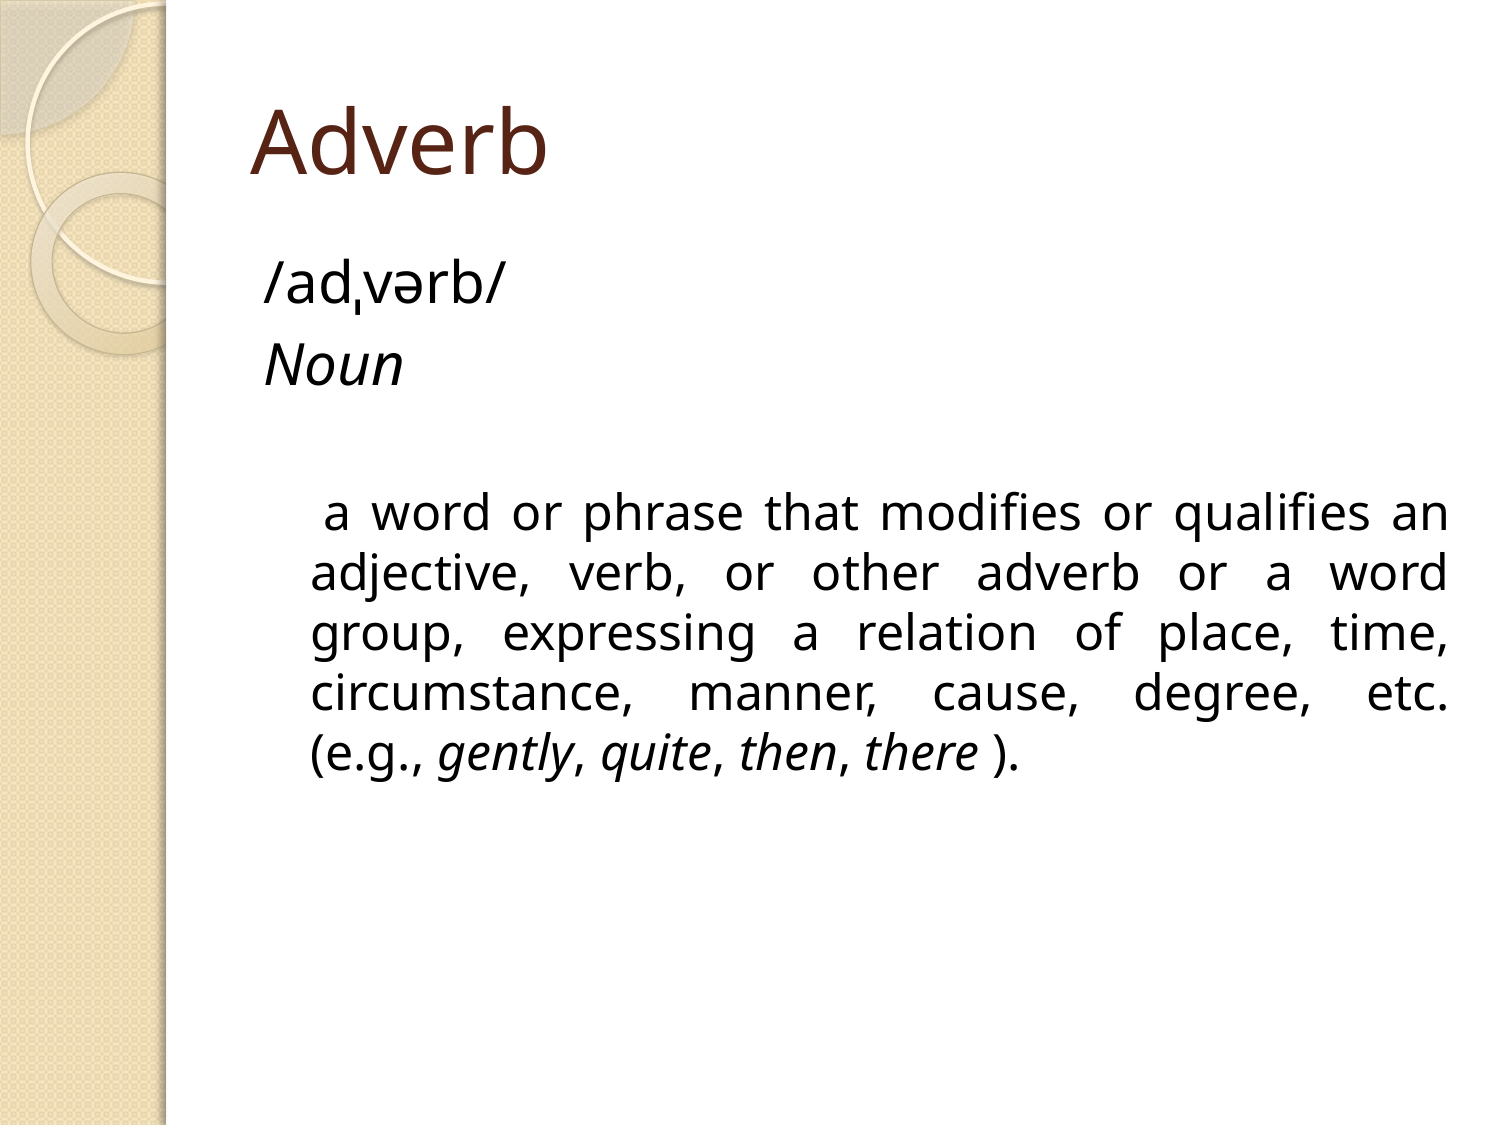

# Adverb
/adˌvərb/
Noun
 a word or phrase that modifies or qualifies an adjective, verb, or other adverb or a word group, expressing a relation of place, time, circumstance, manner, cause, degree, etc. (e.g., gently, quite, then, there ).